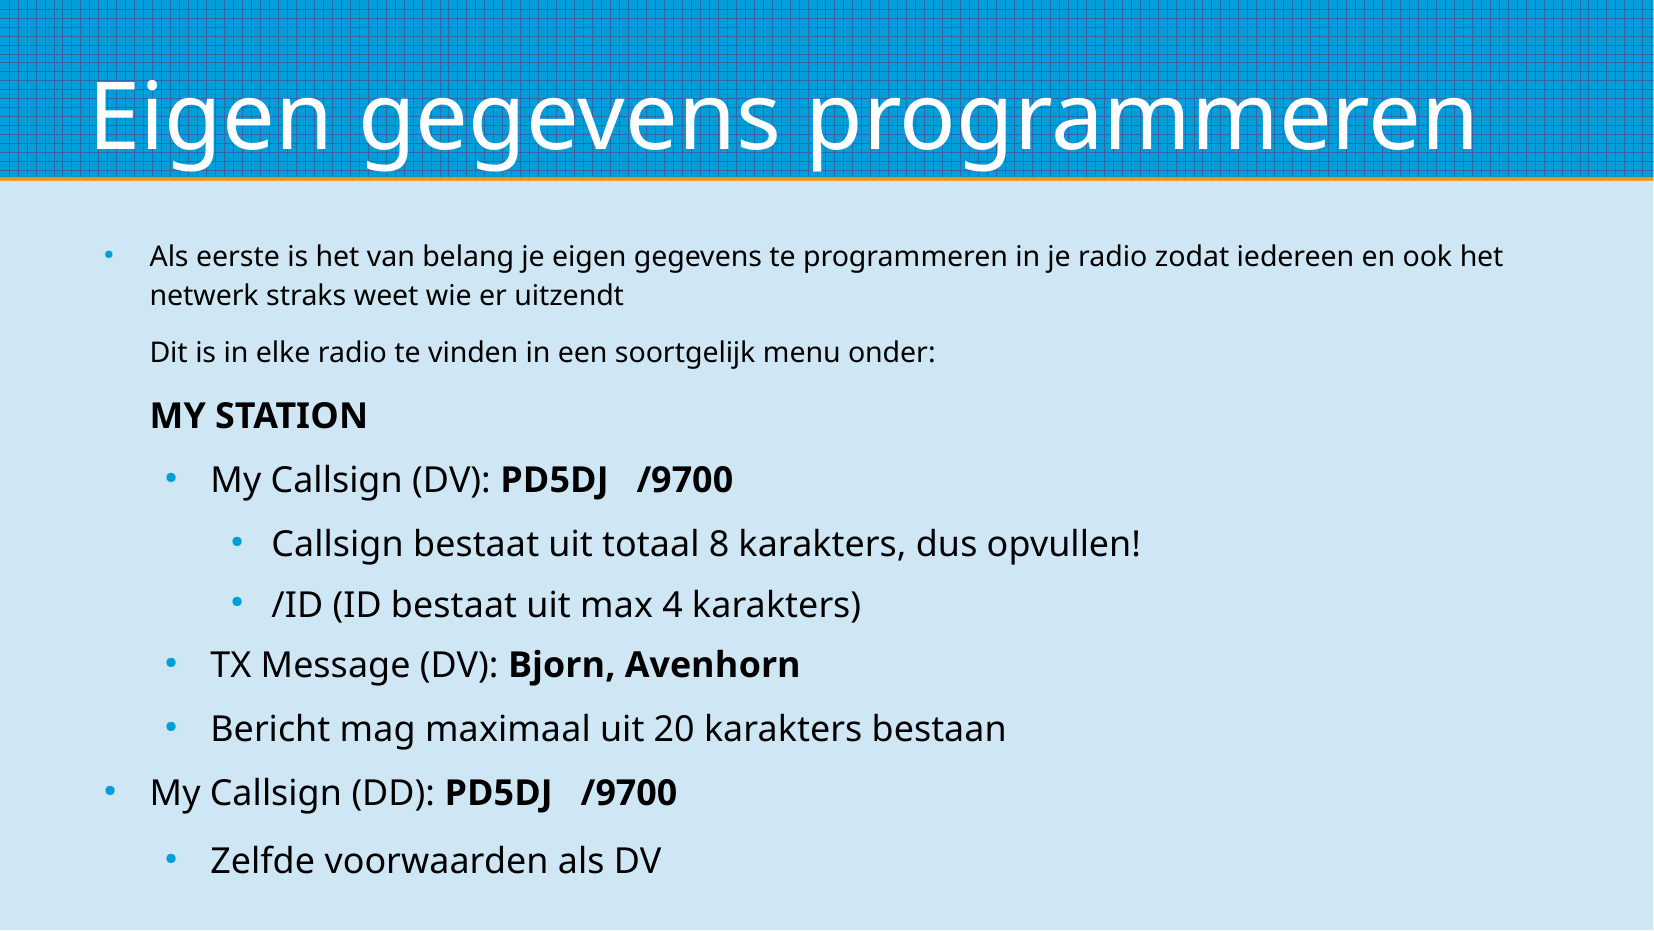

# Eigen gegevens programmeren
Als eerste is het van belang je eigen gegevens te programmeren in je radio zodat iedereen en ook het netwerk straks weet wie er uitzendt
Dit is in elke radio te vinden in een soortgelijk menu onder:
MY STATION
My Callsign (DV): PD5DJ /9700
Callsign bestaat uit totaal 8 karakters, dus opvullen!
/ID (ID bestaat uit max 4 karakters)
TX Message (DV): Bjorn, Avenhorn
Bericht mag maximaal uit 20 karakters bestaan
My Callsign (DD): PD5DJ /9700
Zelfde voorwaarden als DV